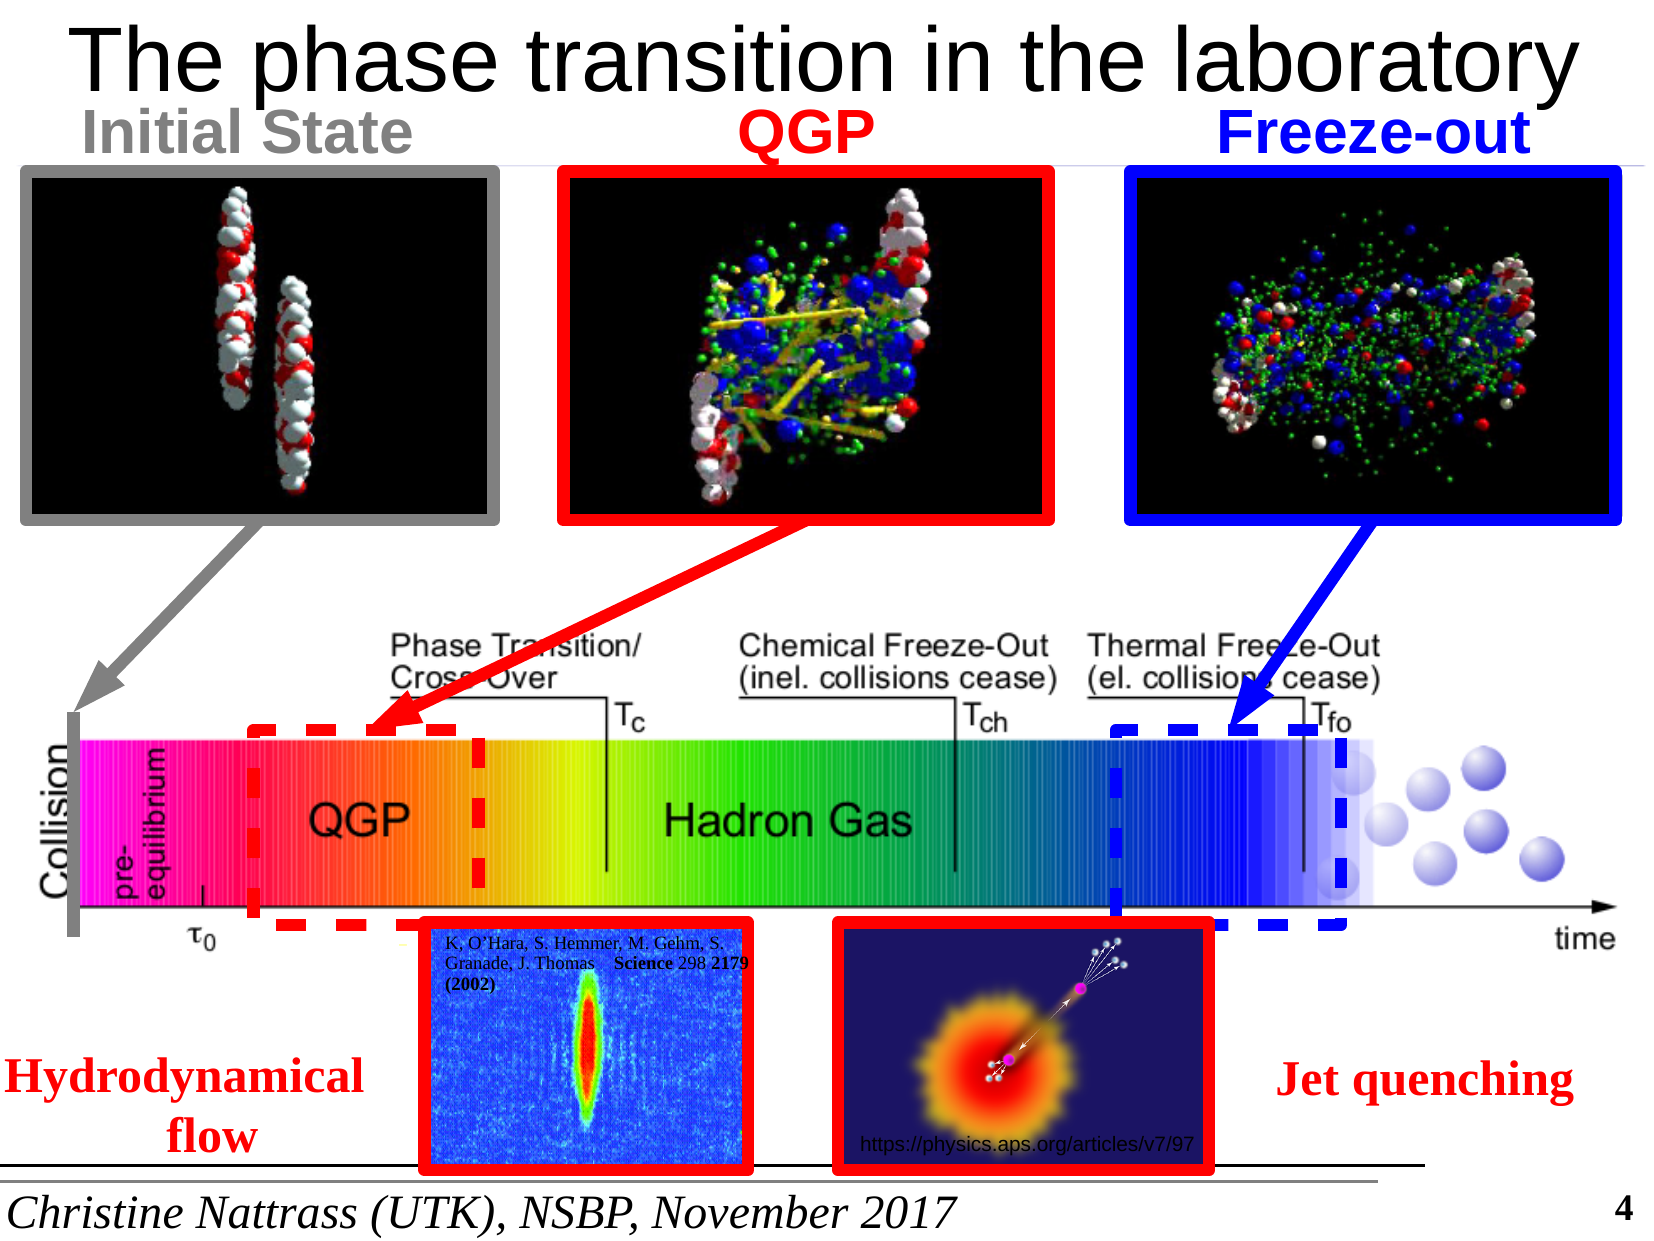

# The phase transition in the laboratory
Initial State
QGP
Freeze-out
K, O’Hara, S. Hemmer, M. Gehm, S. Granade, J. Thomas Science 298 2179 (2002)
Hydrodynamical flow
Jet quenching
https://physics.aps.org/articles/v7/97